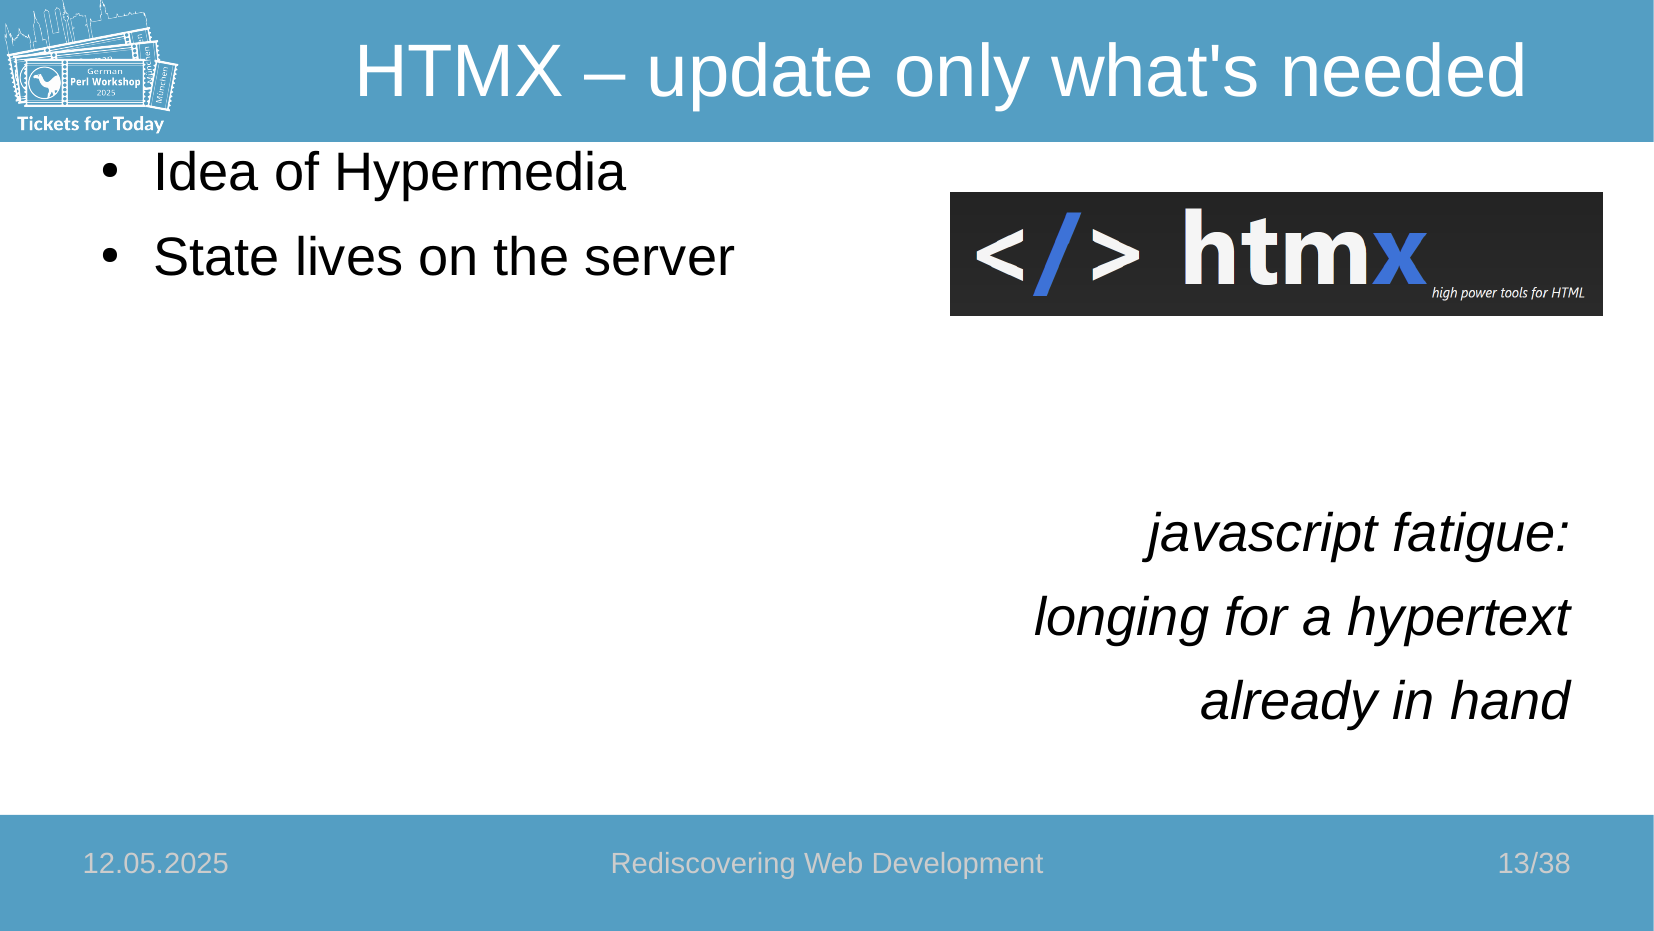

# HTMX – update only what's needed
Idea of Hypermedia
State lives on the server
javascript fatigue:
longing for a hypertext
already in hand
08. März 2019
13